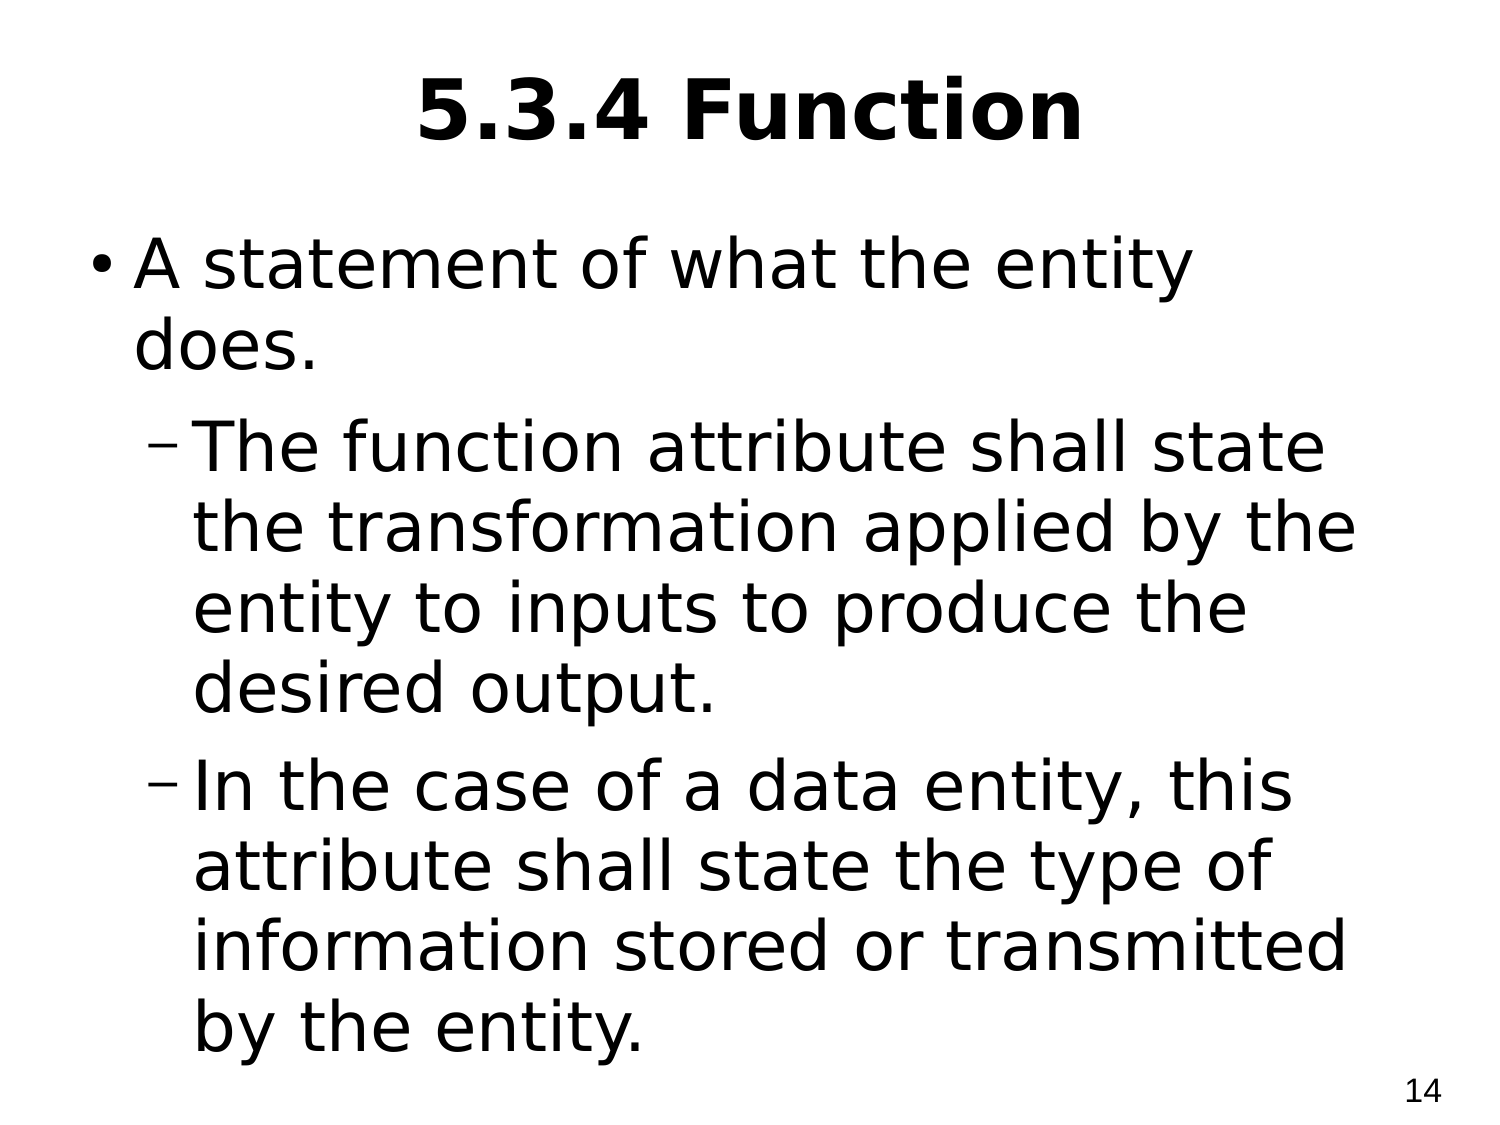

# 5.3.4 Function
A statement of what the entity does.
The function attribute shall state the transformation applied by the entity to inputs to produce the desired output.
In the case of a data entity, this attribute shall state the type of information stored or transmitted by the entity.